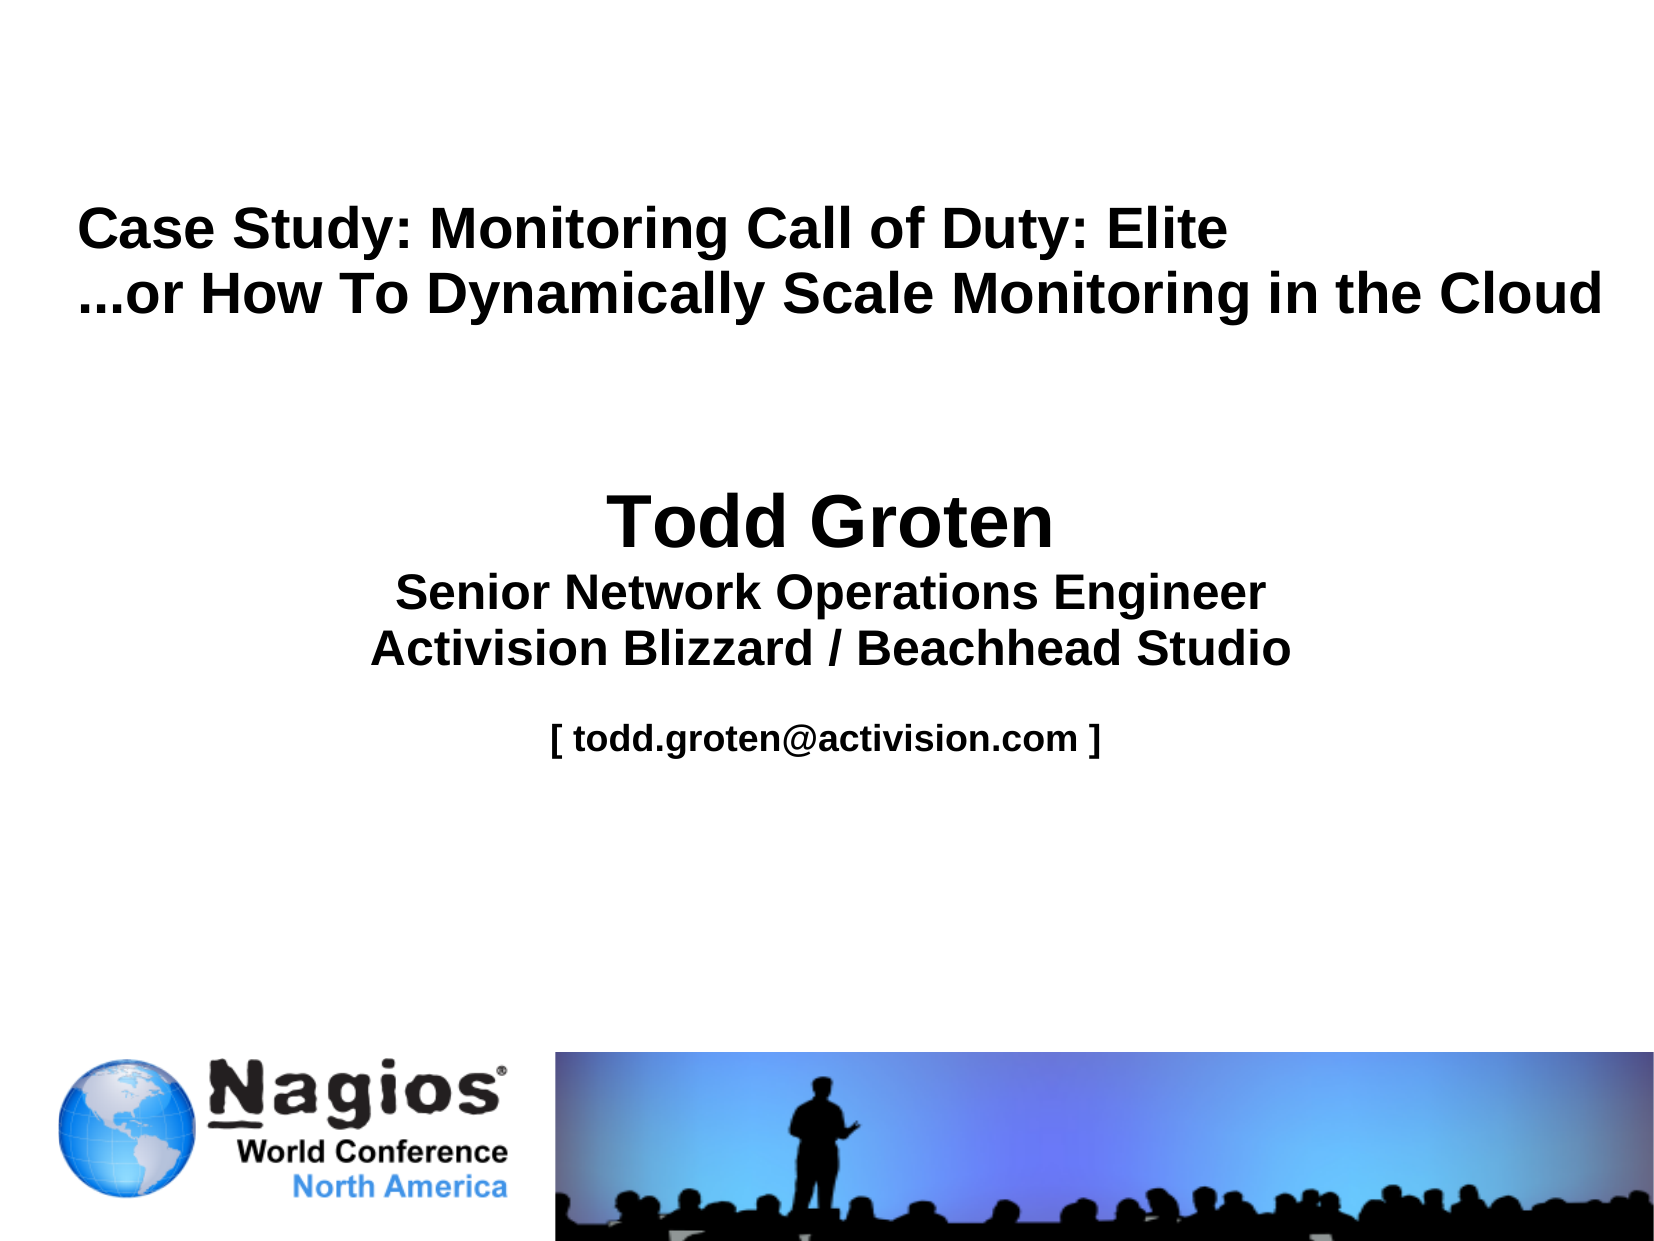

Case Study: Monitoring Call of Duty: Elite
...or How To Dynamically Scale Monitoring in the Cloud
Todd Groten
Senior Network Operations Engineer
Activision Blizzard / Beachhead Studio
[ todd.groten@activision.com ]
#